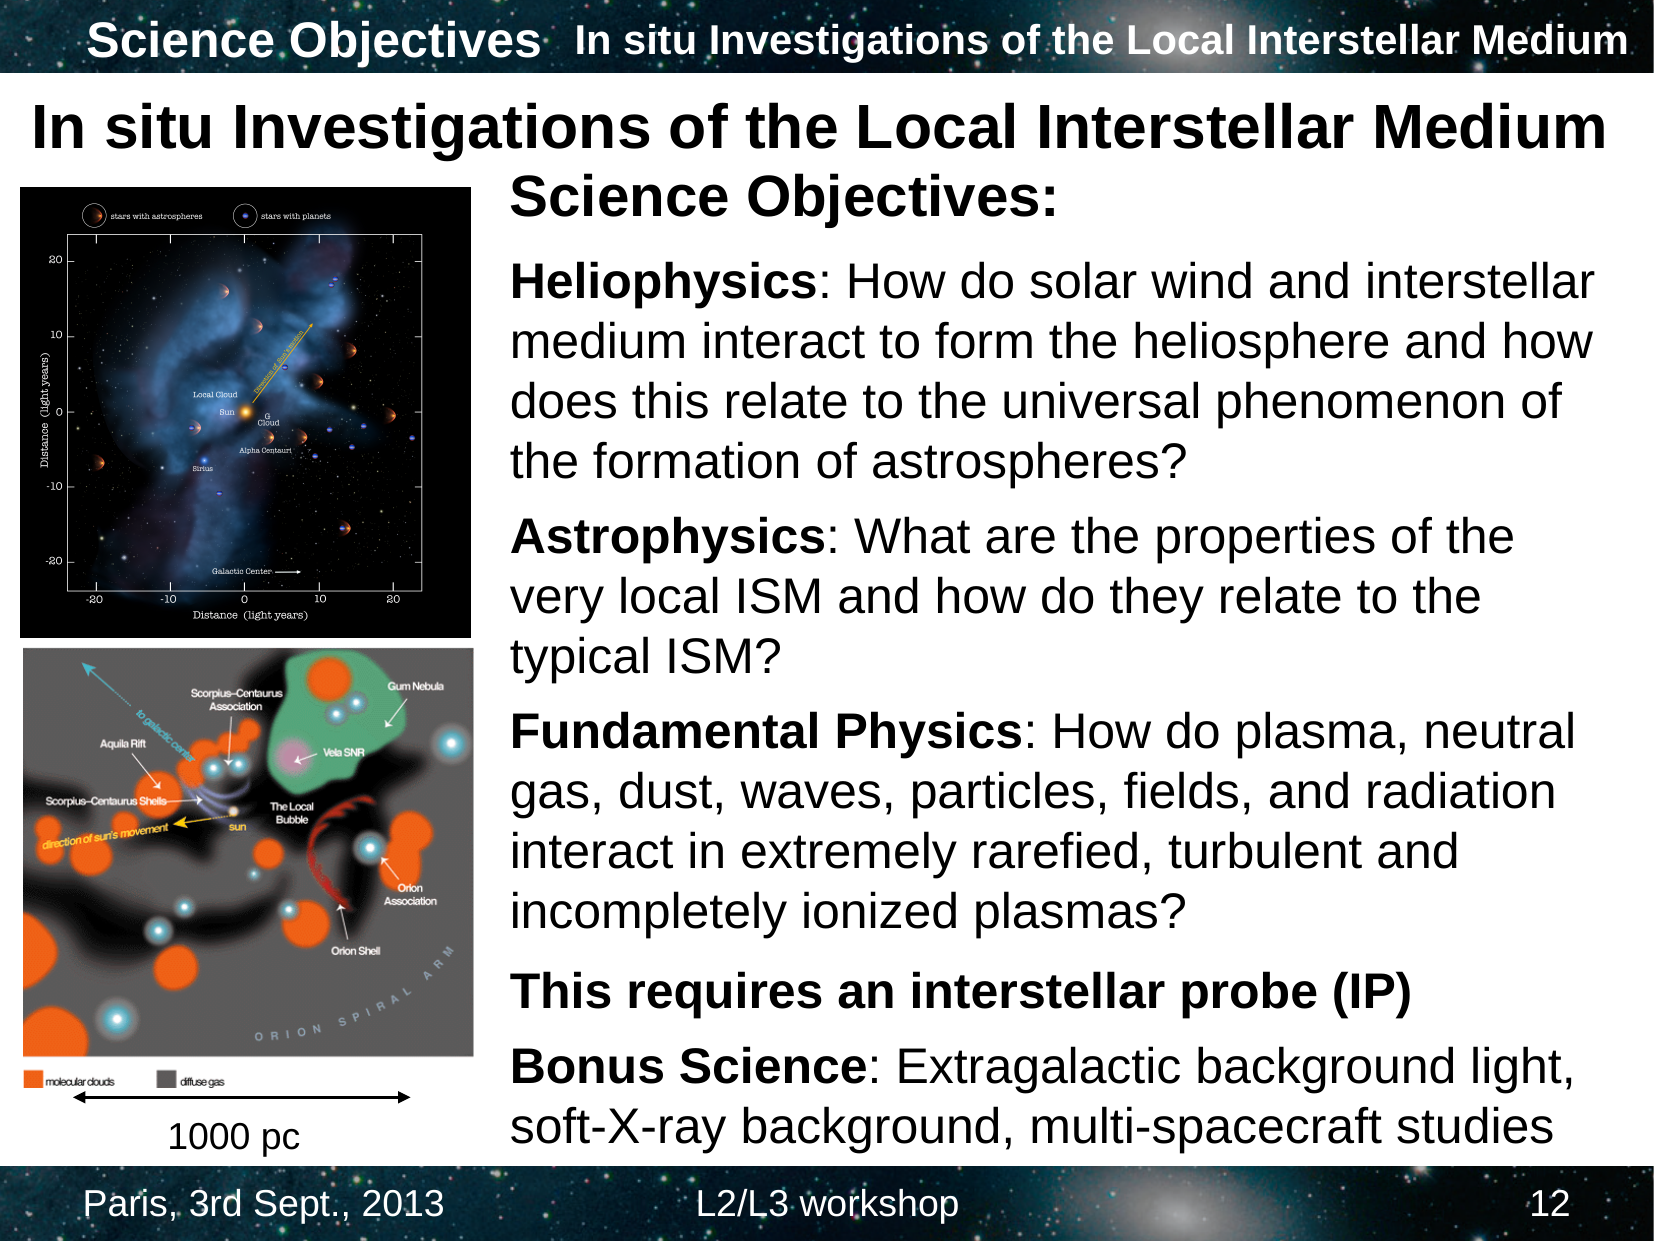

Science Objectives
In situ Investigations of the Local Interstellar Medium
Science Objectives:
Heliophysics: How do solar wind and interstellar medium interact to form the heliosphere and how does this relate to the universal phenomenon of the formation of astrospheres?
Astrophysics: What are the properties of the very local ISM and how do they relate to the typical ISM?
Fundamental Physics: How do plasma, neutral gas, dust, waves, particles, fields, and radiation interact in extremely rarefied, turbulent and incompletely ionized plasmas?
This requires an interstellar probe (IP)
Bonus Science: Extragalactic background light, soft-X-ray background, multi-spacecraft studies
1000 pc